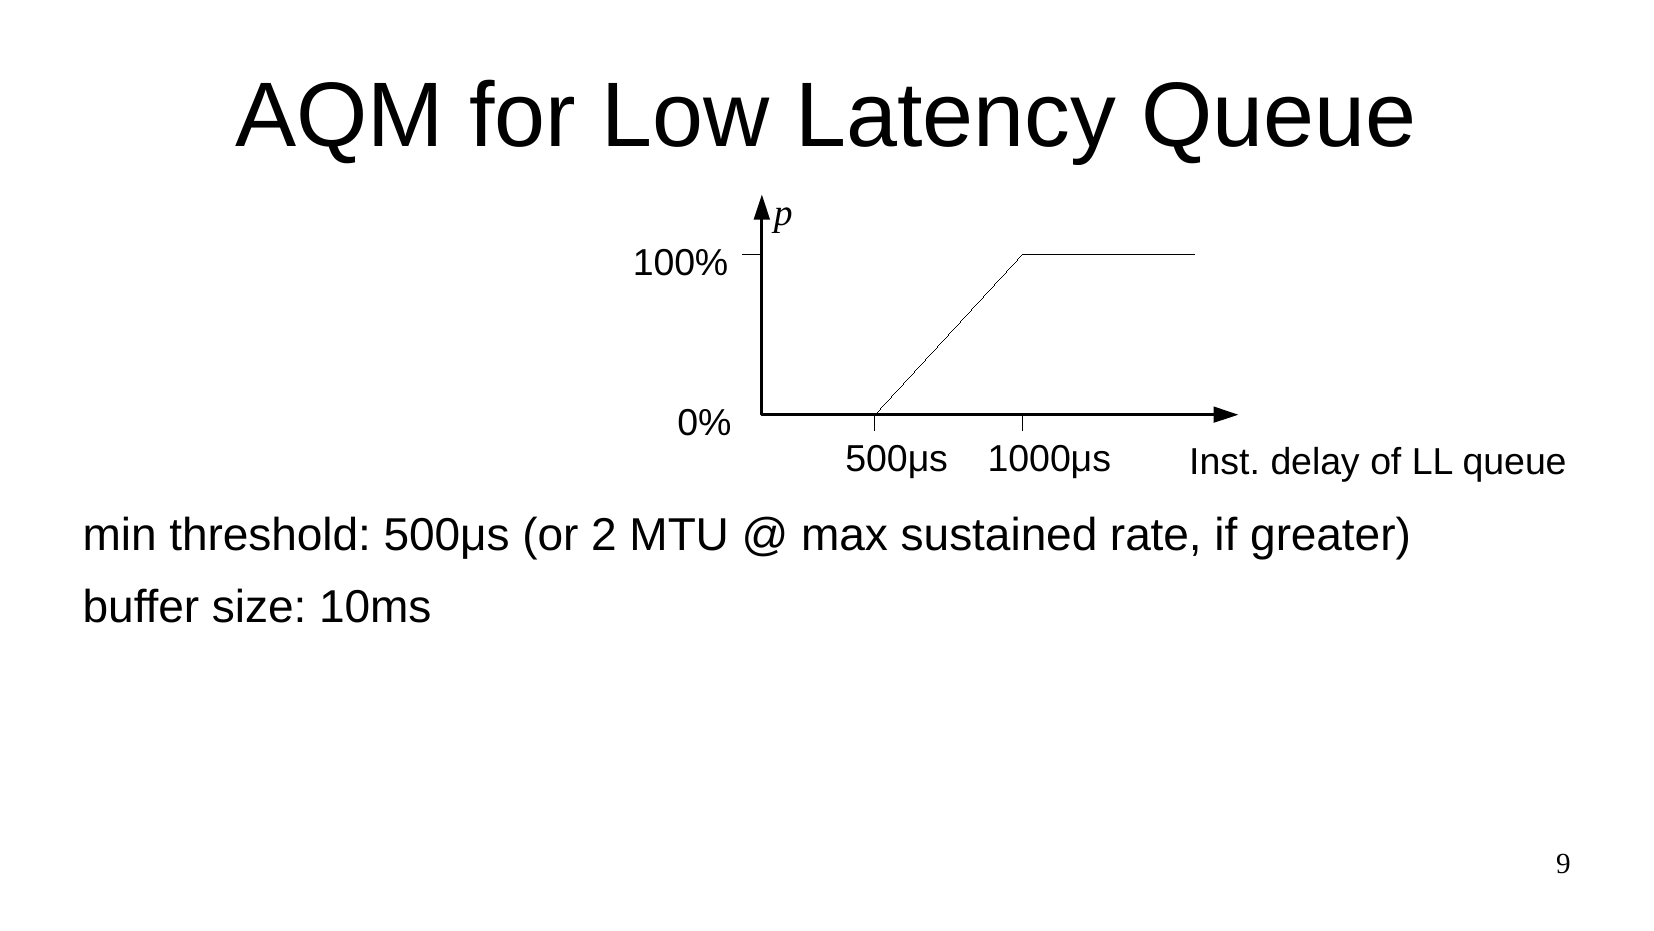

# AQM for Low Latency Queue
p
100%
0%
500μs
1000μs
Inst. delay of LL queue
min threshold: 500μs (or 2 MTU @ max sustained rate, if greater)
buffer size: 10ms
9